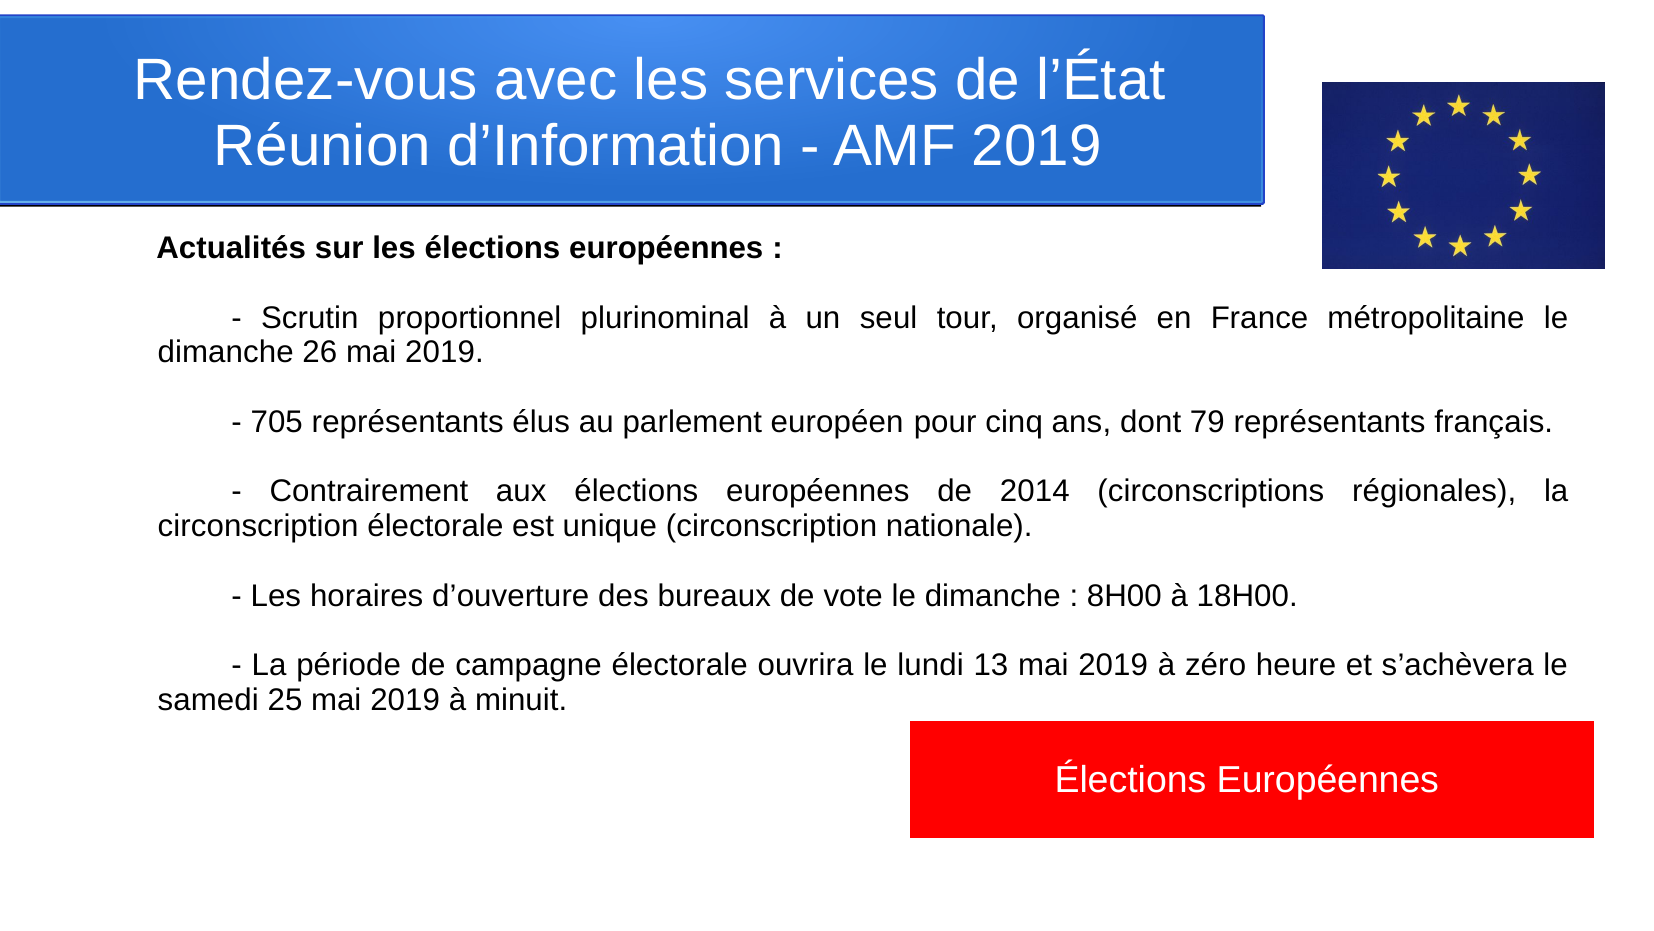

# Rendez-vous avec les services de l’État Réunion d’Information - AMF 2019
	Actualités sur les élections européennes :
	- Scrutin proportionnel plurinominal à un seul tour, organisé en France métropolitaine le dimanche 26 mai 2019.
	- 705 représentants élus au parlement européen pour cinq ans, dont 79 représentants français.
	- Contrairement aux élections européennes de 2014 (circonscriptions régionales), la circonscription électorale est unique (circonscription nationale).
	- Les horaires d’ouverture des bureaux de vote le dimanche : 8H00 à 18H00.
	- La période de campagne électorale ouvrira le lundi 13 mai 2019 à zéro heure et s’achèvera le samedi 25 mai 2019 à minuit.
Élections Européennes